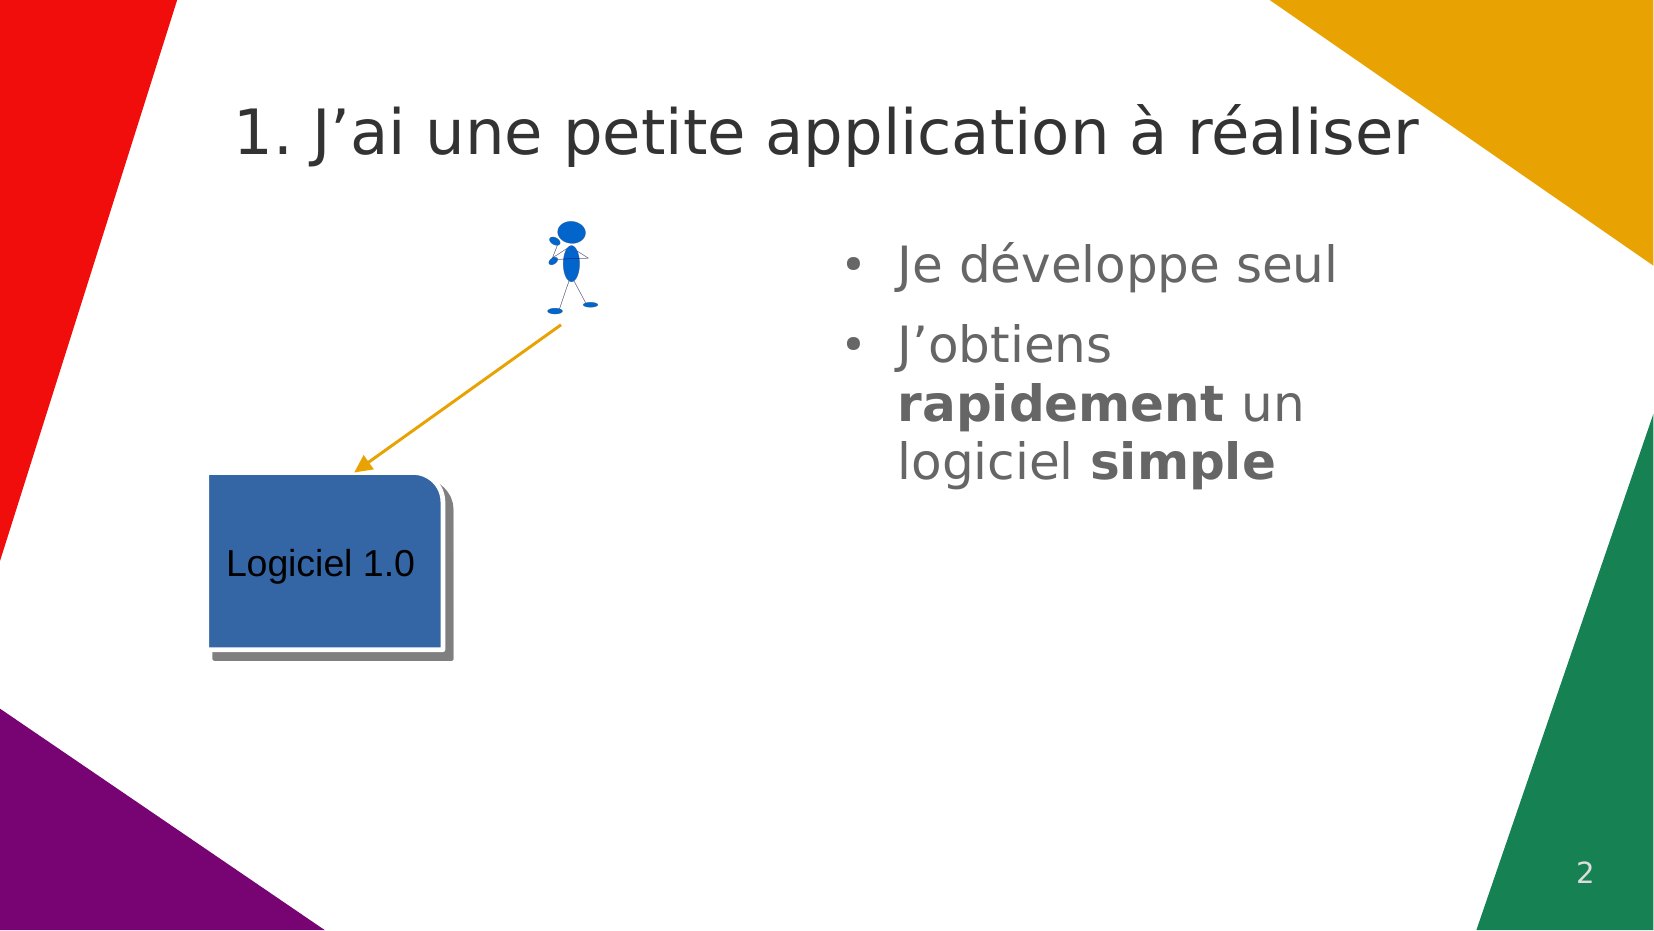

# 1. J’ai une petite application à réaliser
Je développe seul
J’obtiens rapidement un logiciel simple
Logiciel 1.0
2